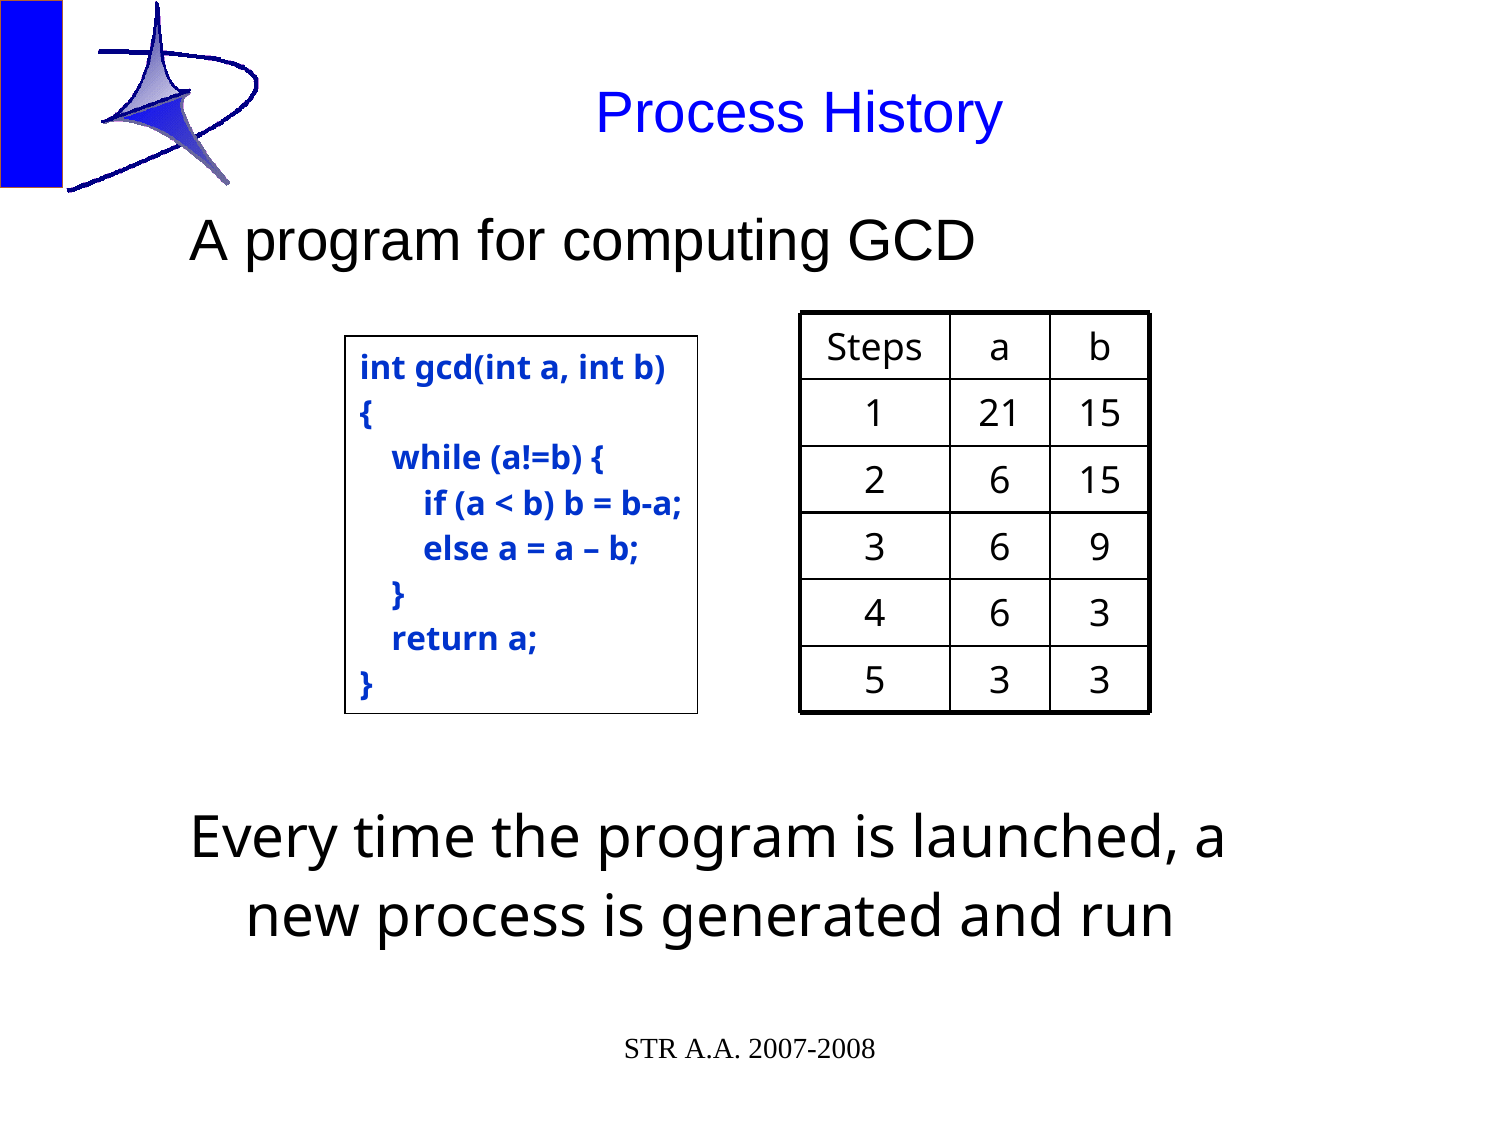

# Process History
A program for computing GCD
Steps
a
b
1
21
15
2
6
15
3
6
9
4
6
3
5
3
3
int gcd(int a, int b)
{
	while (a!=b) {
		if (a < b) b = b-a;
		else a = a – b;
	}
	return a;
}
Every time the program is launched, a new process is generated and run
STR A.A. 2007-2008